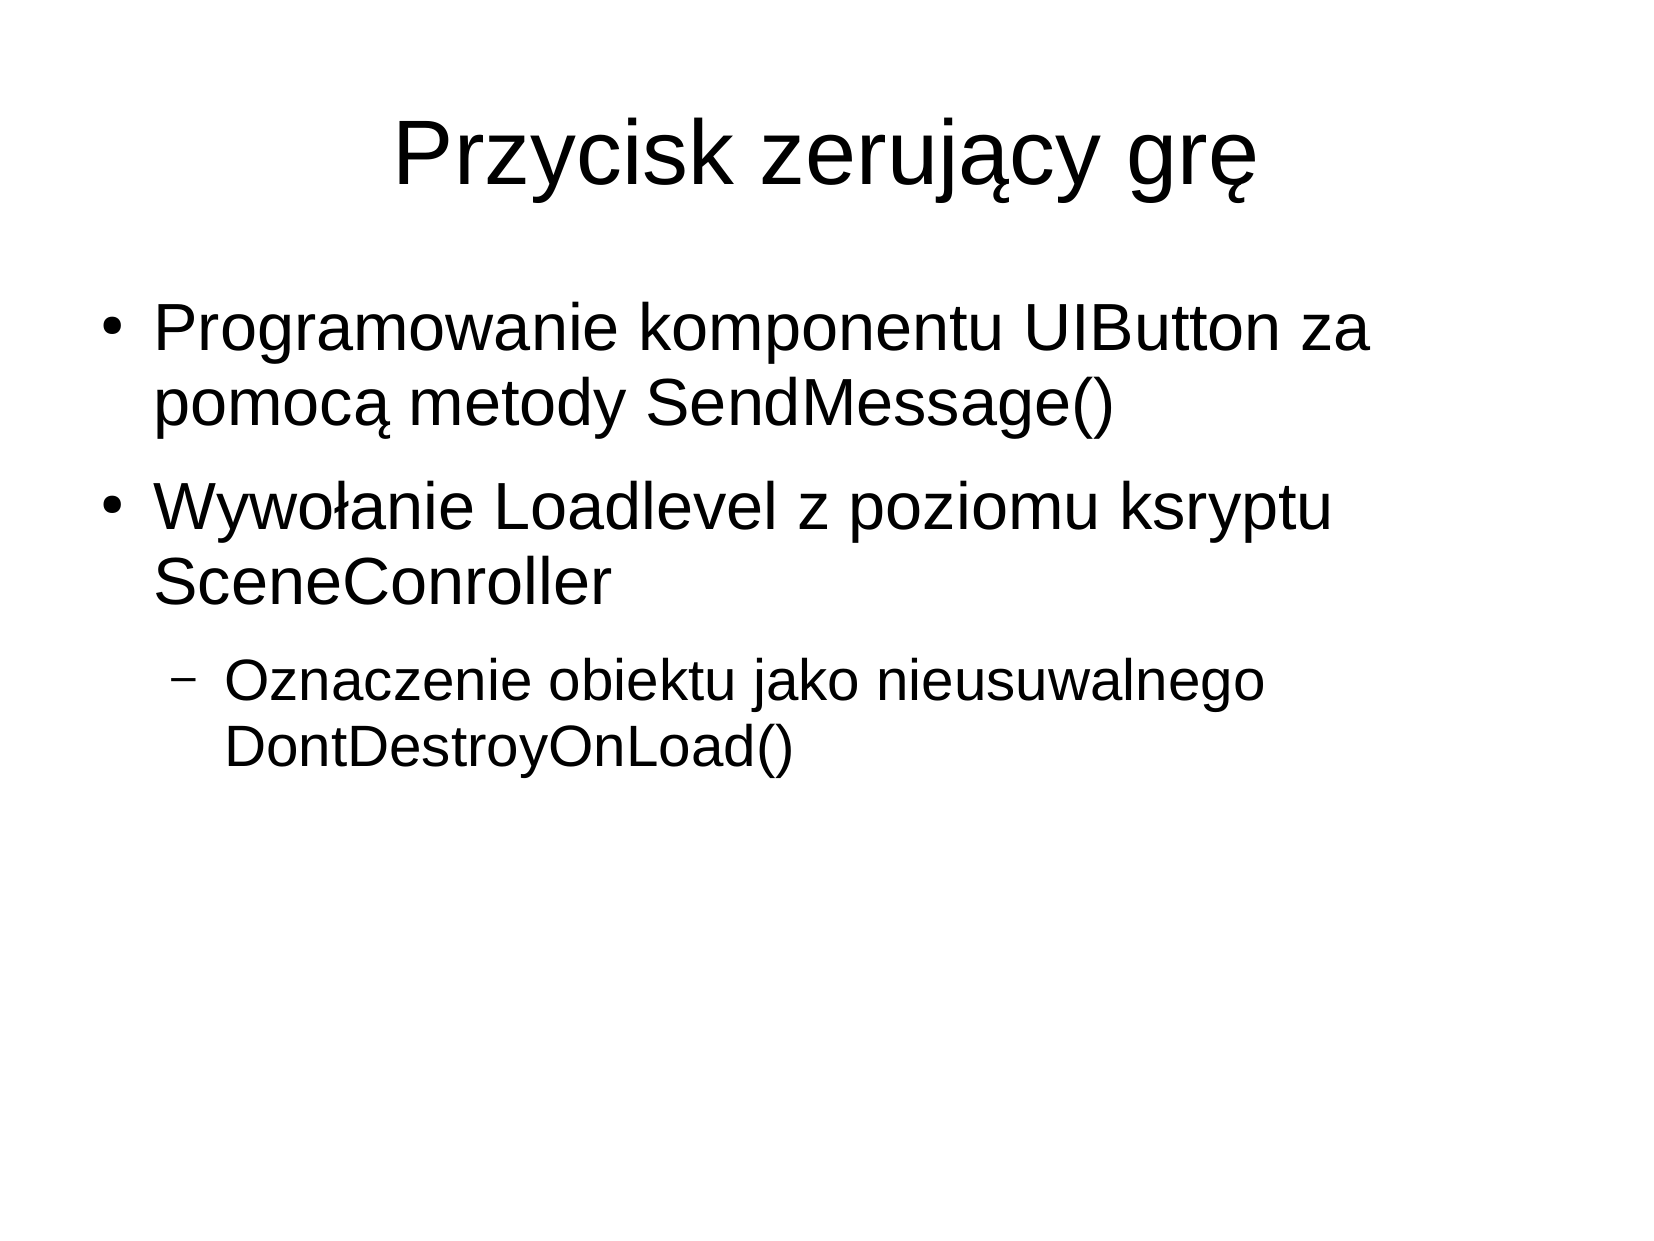

# Przycisk zerujący grę
Programowanie komponentu UIButton za pomocą metody SendMessage()
Wywołanie Loadlevel z poziomu ksryptu SceneConroller
Oznaczenie obiektu jako nieusuwalnego DontDestroyOnLoad()